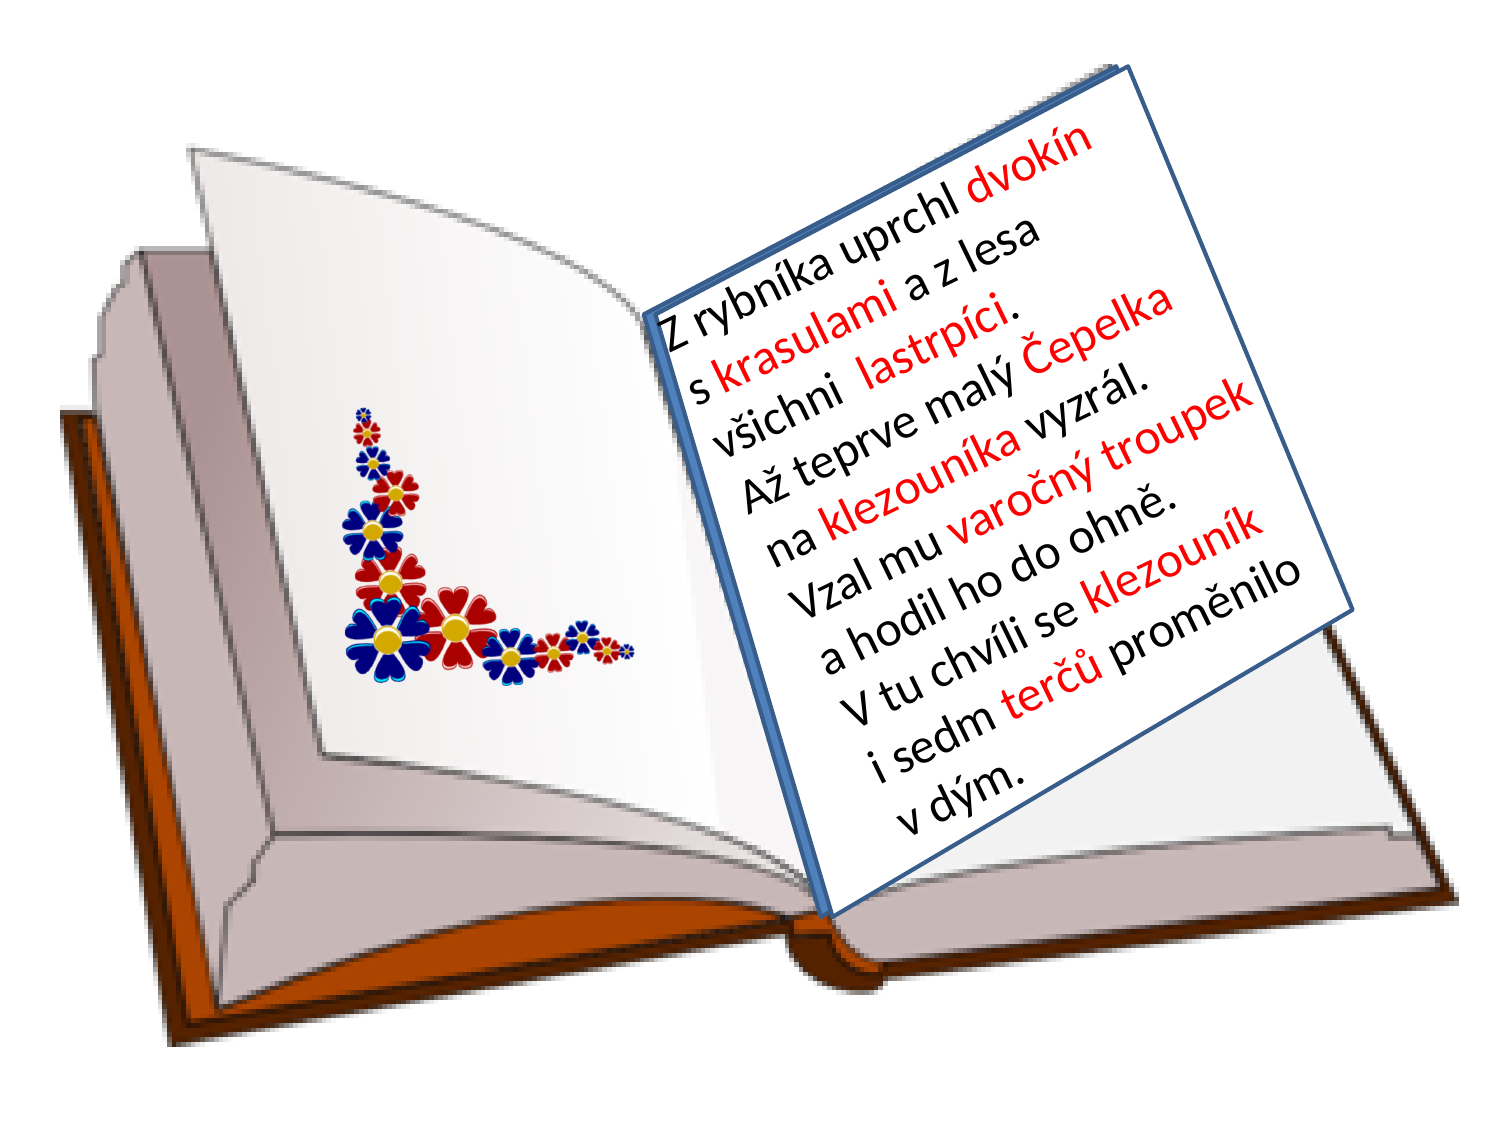

Z rybníka uprchl dvokín
s krasulami a z lesa
všichni lastrpíci.
Až teprve malý Čepelka
na klezouníka vyzrál.
Vzal mu varočný troupek
a hodil ho do ohně.
V tu chvíli se klezouník
i sedm terčů proměnilo
v dým.